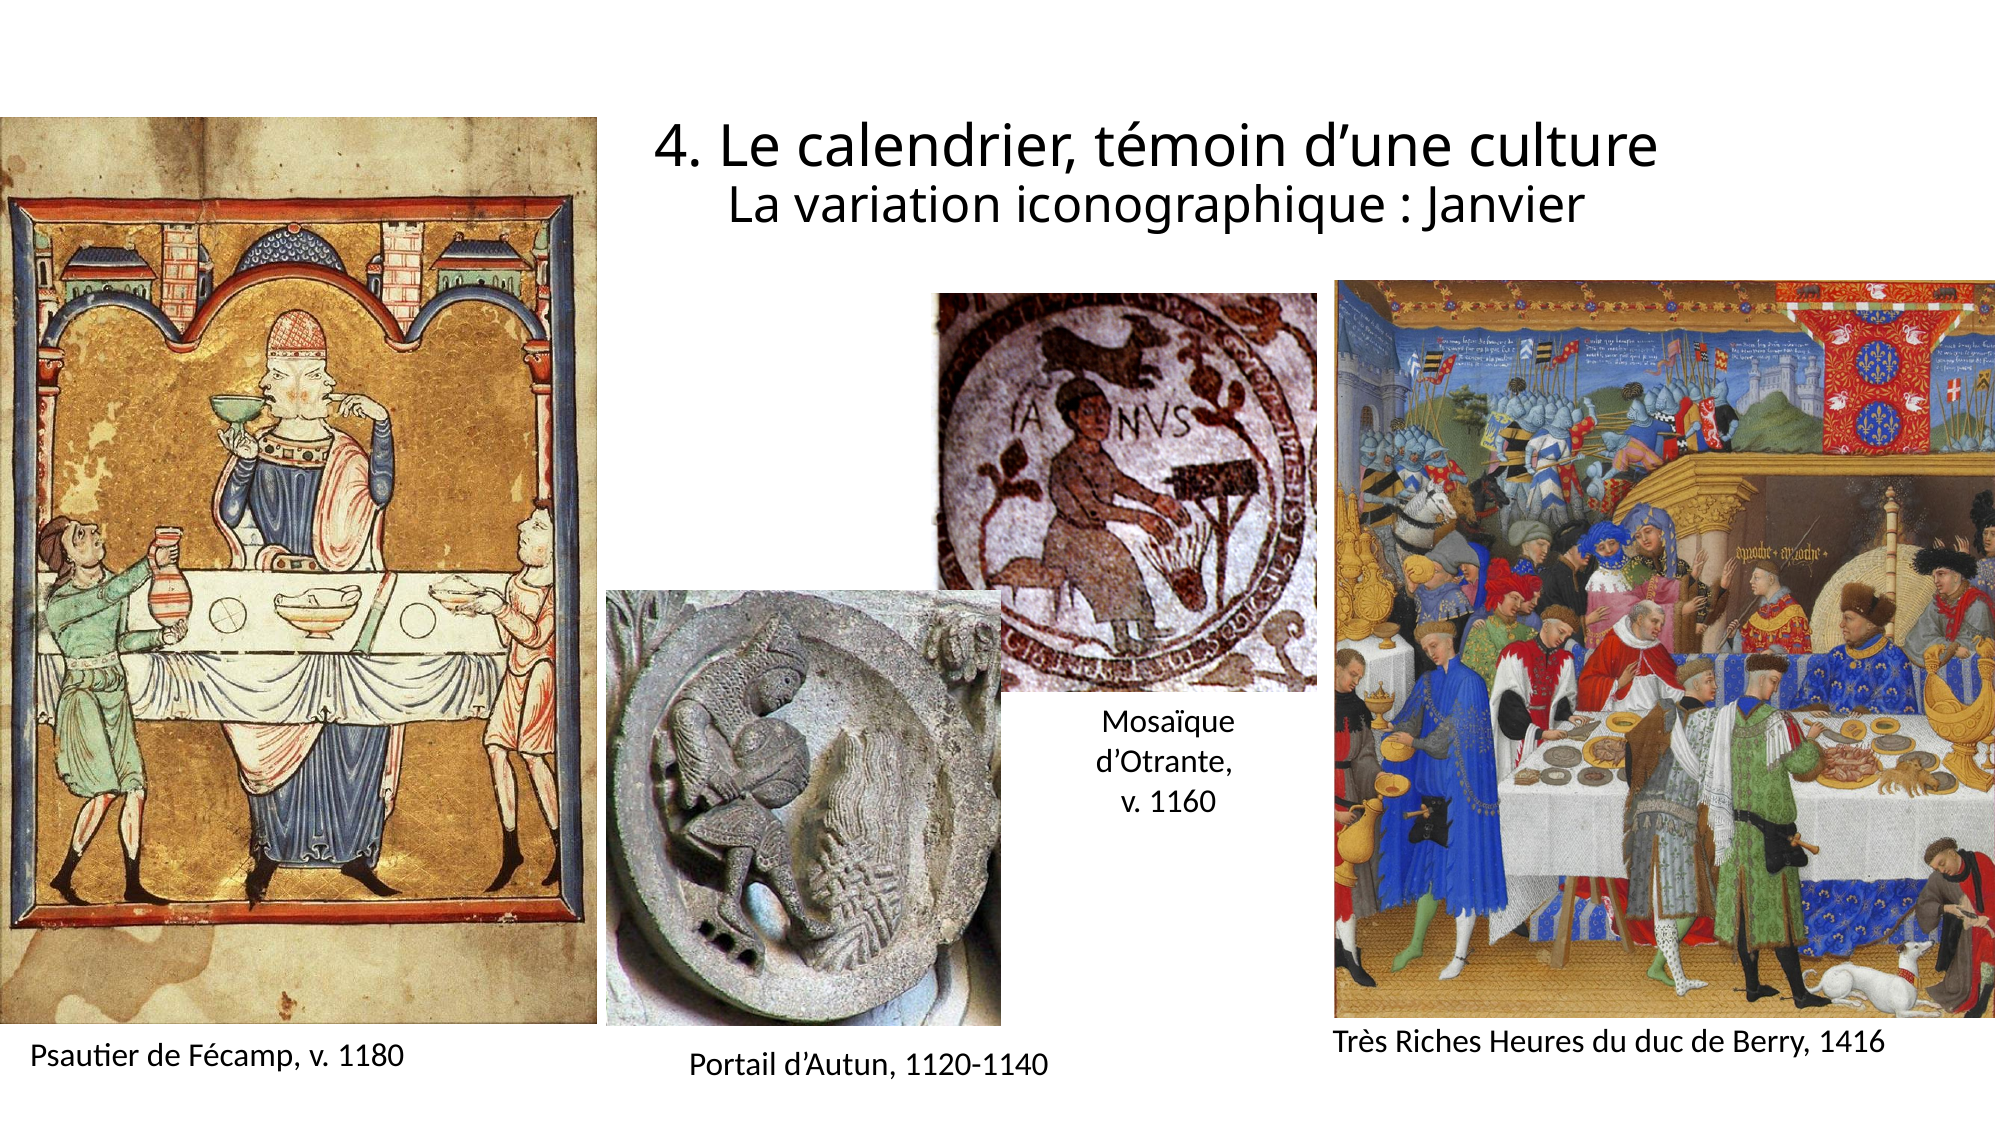

4. Le calendrier, témoin d’une culture
La variation iconographique : Janvier
Mosaïque d’Otrante,
v. 1160
Très Riches Heures du duc de Berry, 1416
Psautier de Fécamp, v. 1180
Portail d’Autun, 1120-1140